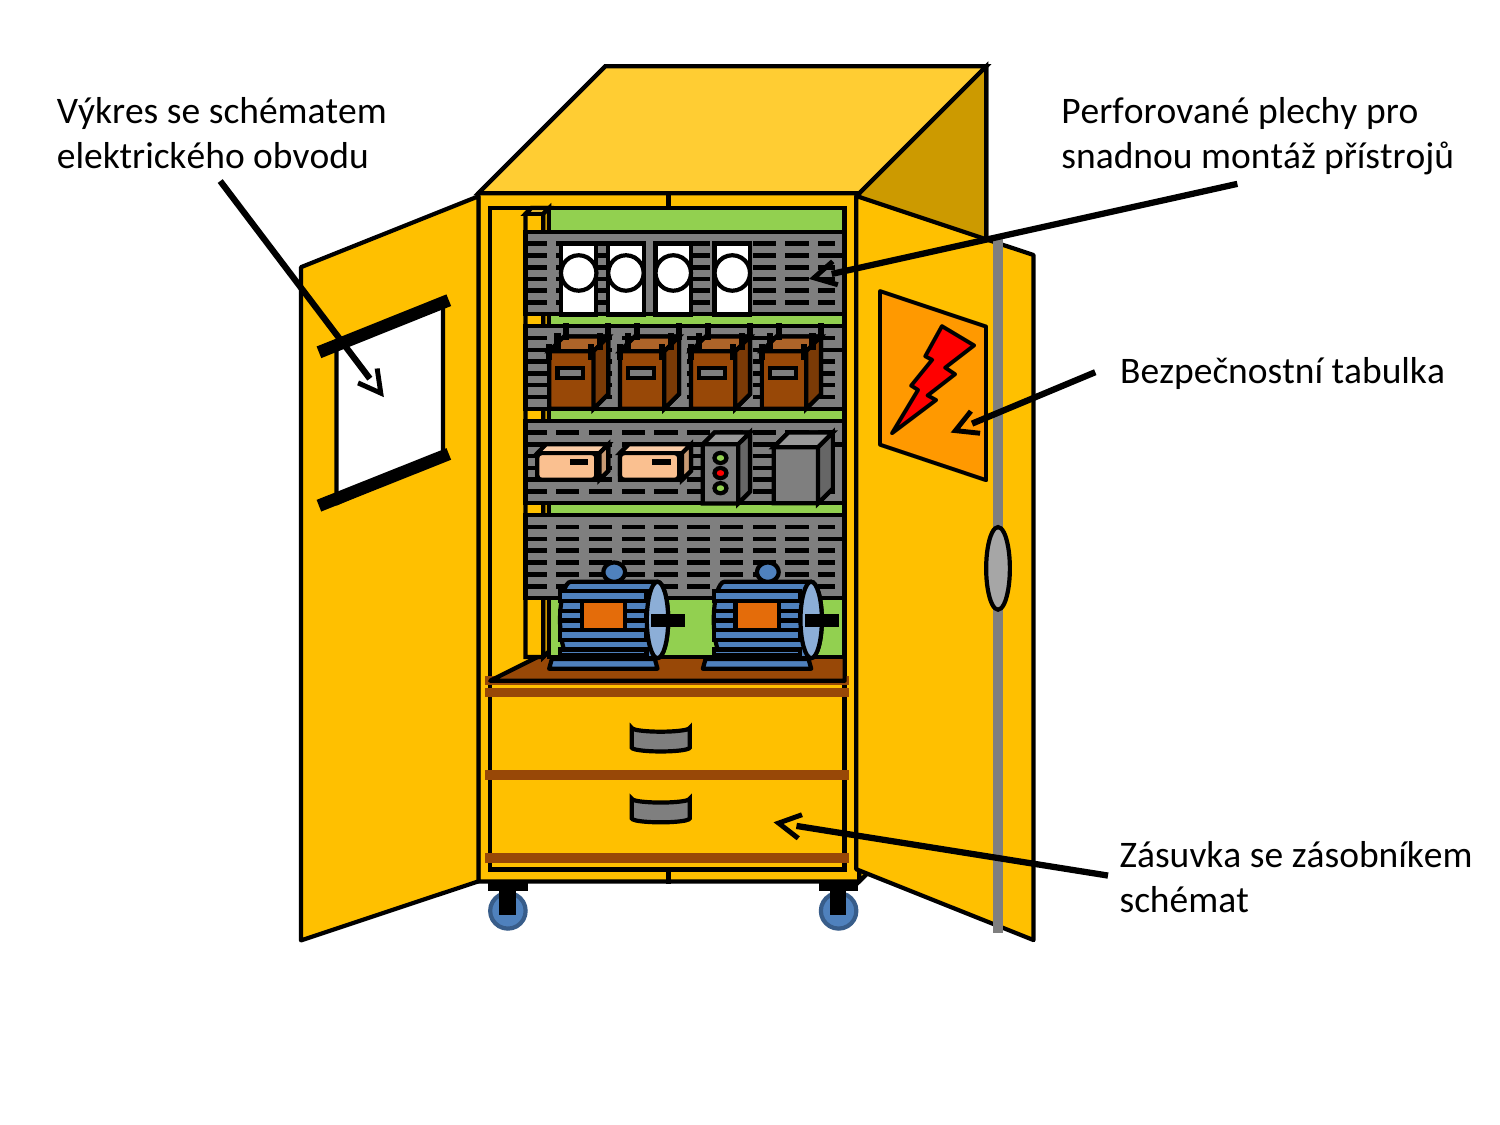

Výkres se schématem
elektrického obvodu
Perforované plechy pro
snadnou montáž přístrojů
Bezpečnostní tabulka
Zásuvka se zásobníkem
schémat